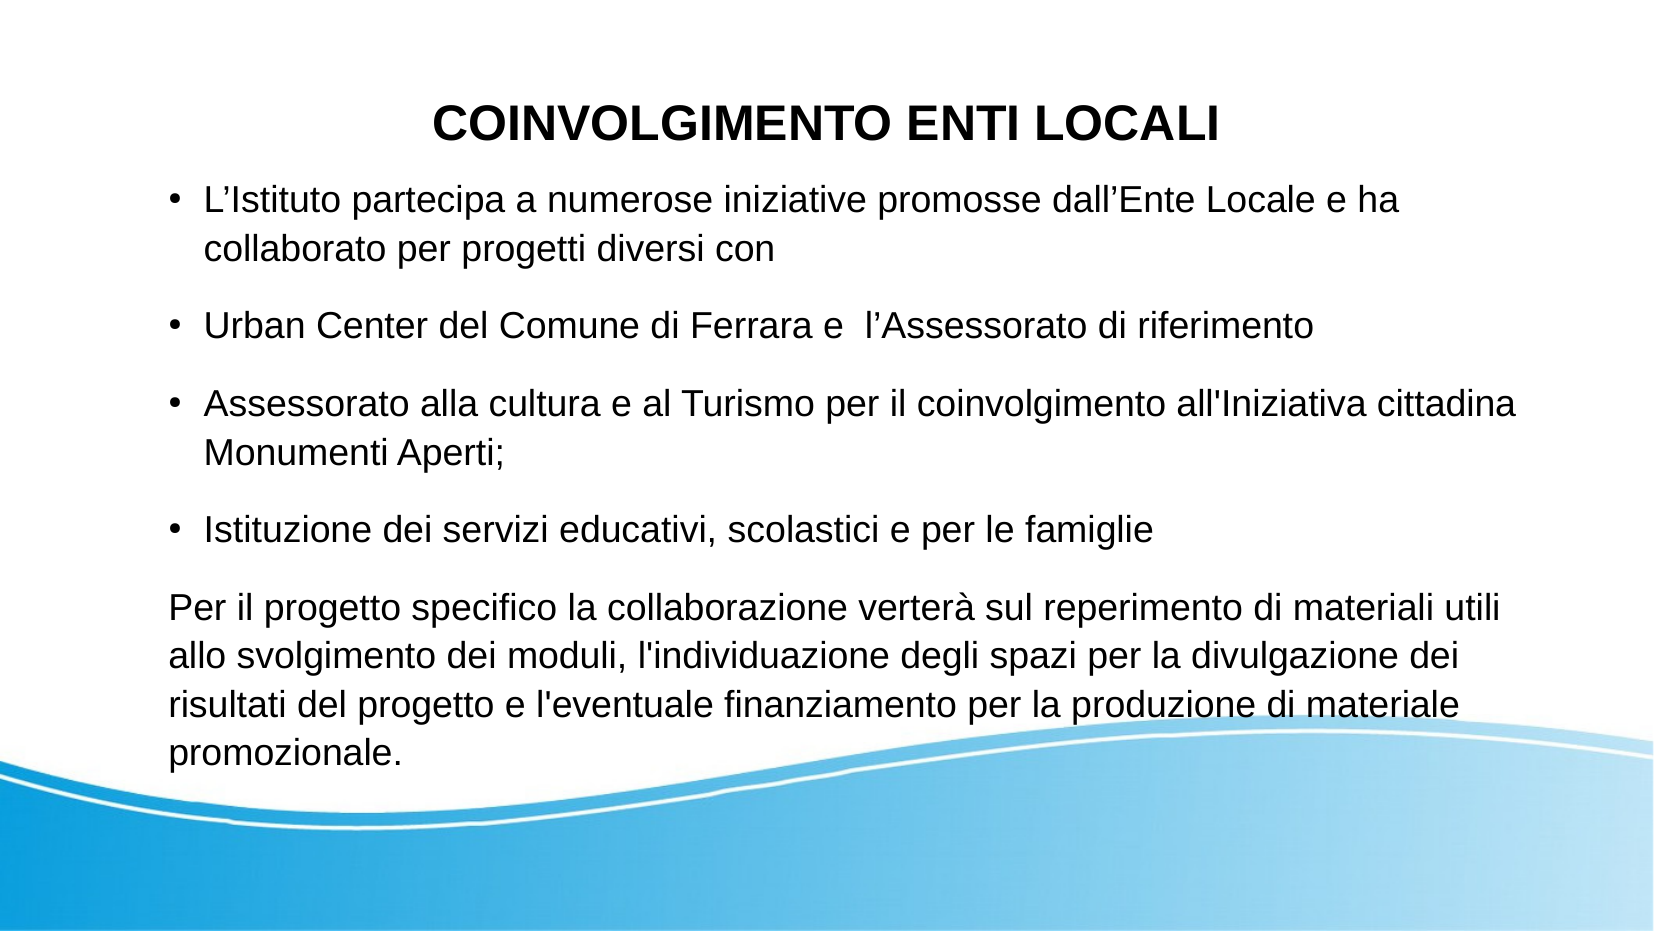

# COINVOLGIMENTO ENTI LOCALI
L’Istituto partecipa a numerose iniziative promosse dall’Ente Locale e ha collaborato per progetti diversi con
Urban Center del Comune di Ferrara e l’Assessorato di riferimento
Assessorato alla cultura e al Turismo per il coinvolgimento all'Iniziativa cittadina Monumenti Aperti;
Istituzione dei servizi educativi, scolastici e per le famiglie
Per il progetto specifico la collaborazione verterà sul reperimento di materiali utili allo svolgimento dei moduli, l'individuazione degli spazi per la divulgazione dei risultati del progetto e l'eventuale finanziamento per la produzione di materiale promozionale.